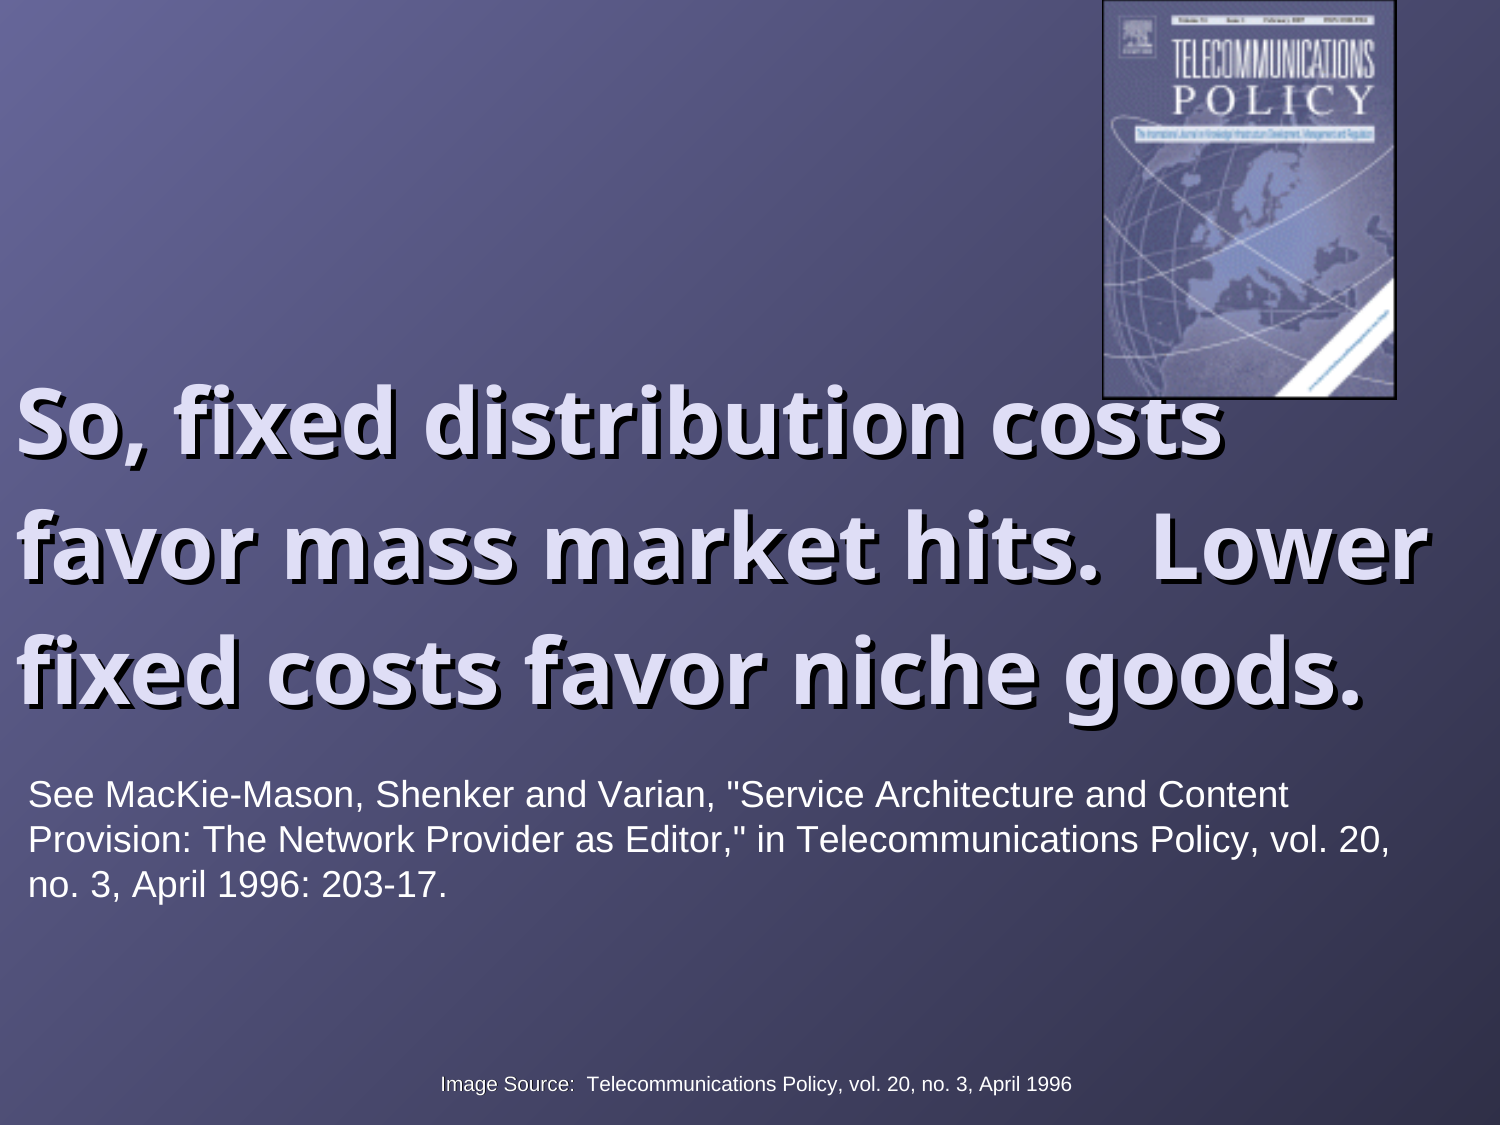

# So, fixed distribution costs favor mass market hits. Lower fixed costs favor niche goods.
See MacKie-Mason, Shenker and Varian, "Service Architecture and Content
Provision: The Network Provider as Editor," in Telecommunications Policy, vol. 20,
no. 3, April 1996: 203-17.
Image Source: Telecommunications Policy, vol. 20, no. 3, April 1996